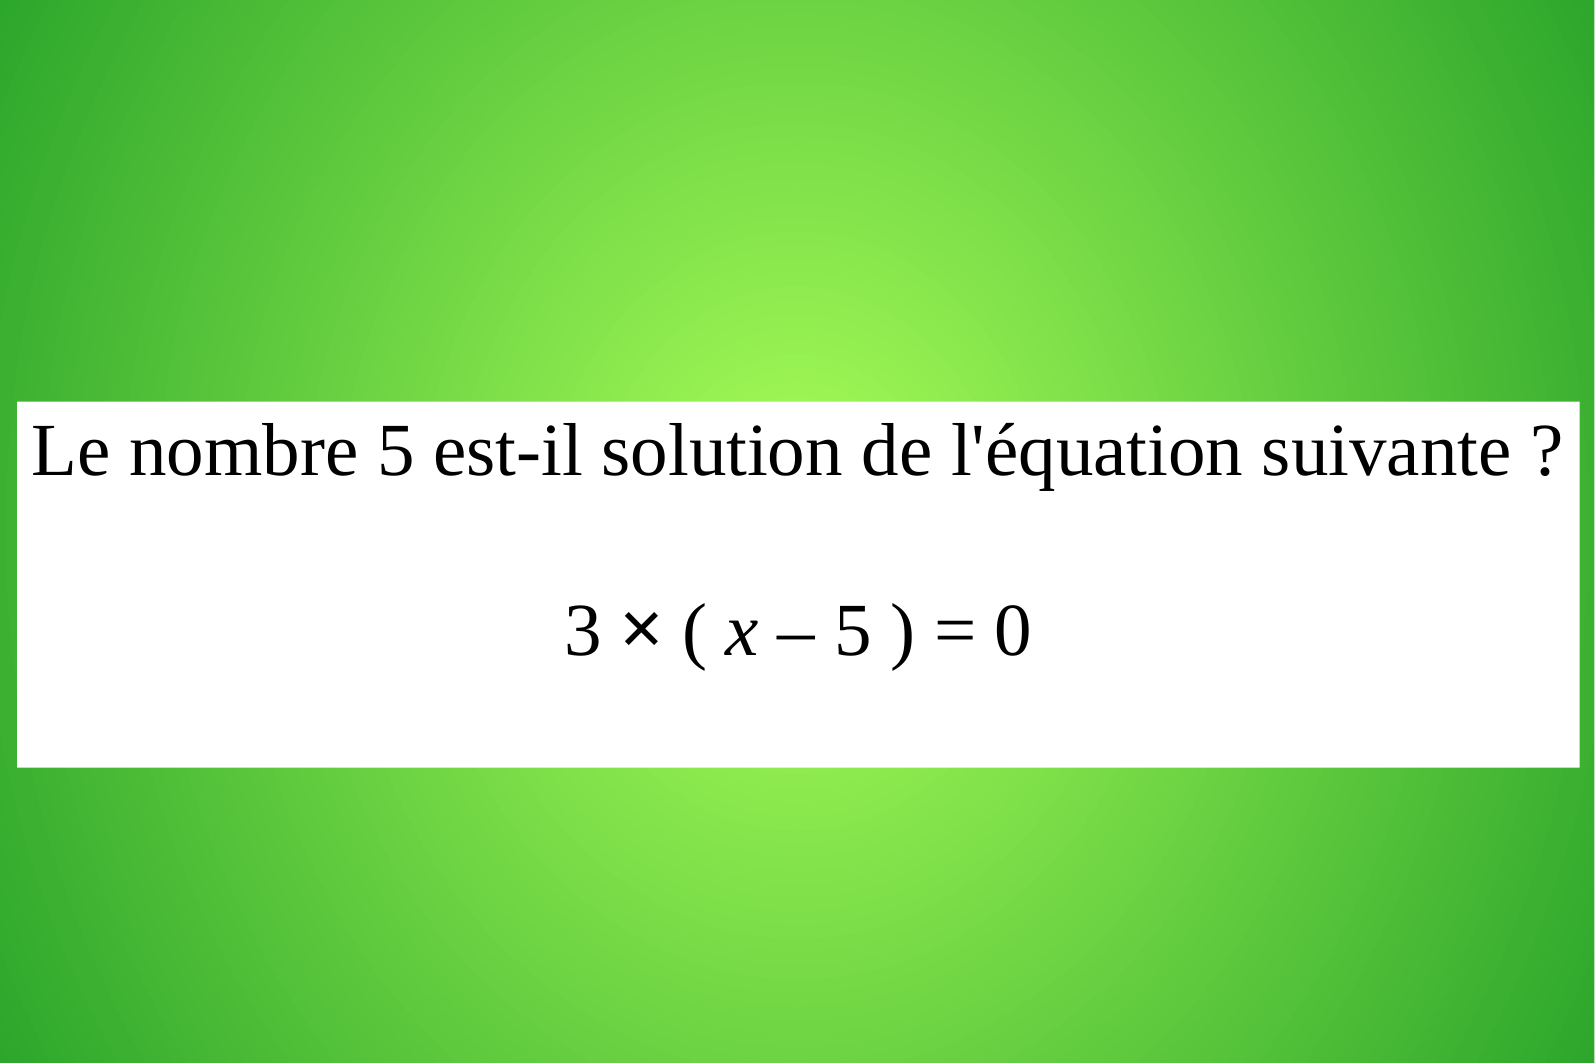

Le nombre 5 est-il solution de l'équation suivante ?
3 × ( x – 5 ) = 0